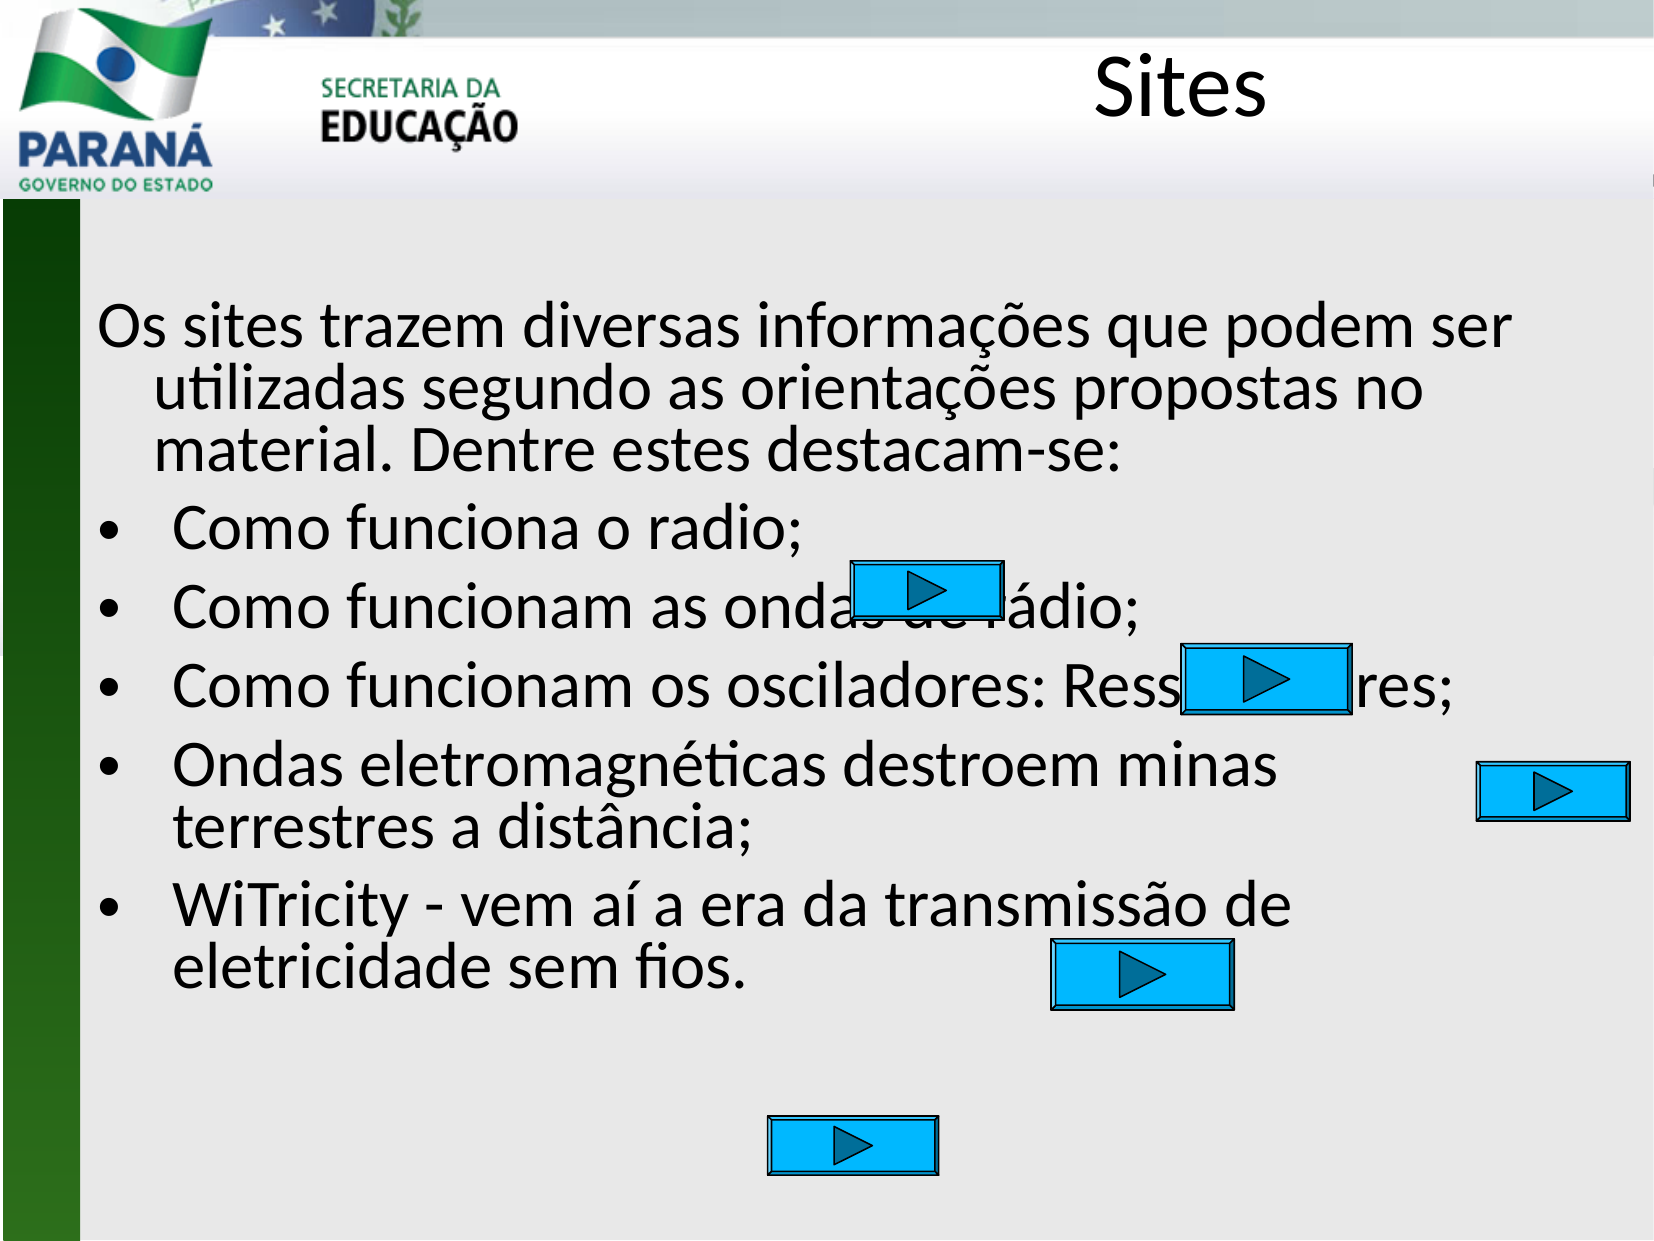

# Sites
Os sites trazem diversas informações que podem ser utilizadas segundo as orientações propostas no material. Dentre estes destacam-se:
Como funciona o radio;
Como funcionam as ondas de rádio;
Como funcionam os osciladores: Ressonadores;
Ondas eletromagnéticas destroem minas terrestres a distância;
WiTricity - vem aí a era da transmissão de eletricidade sem fios.